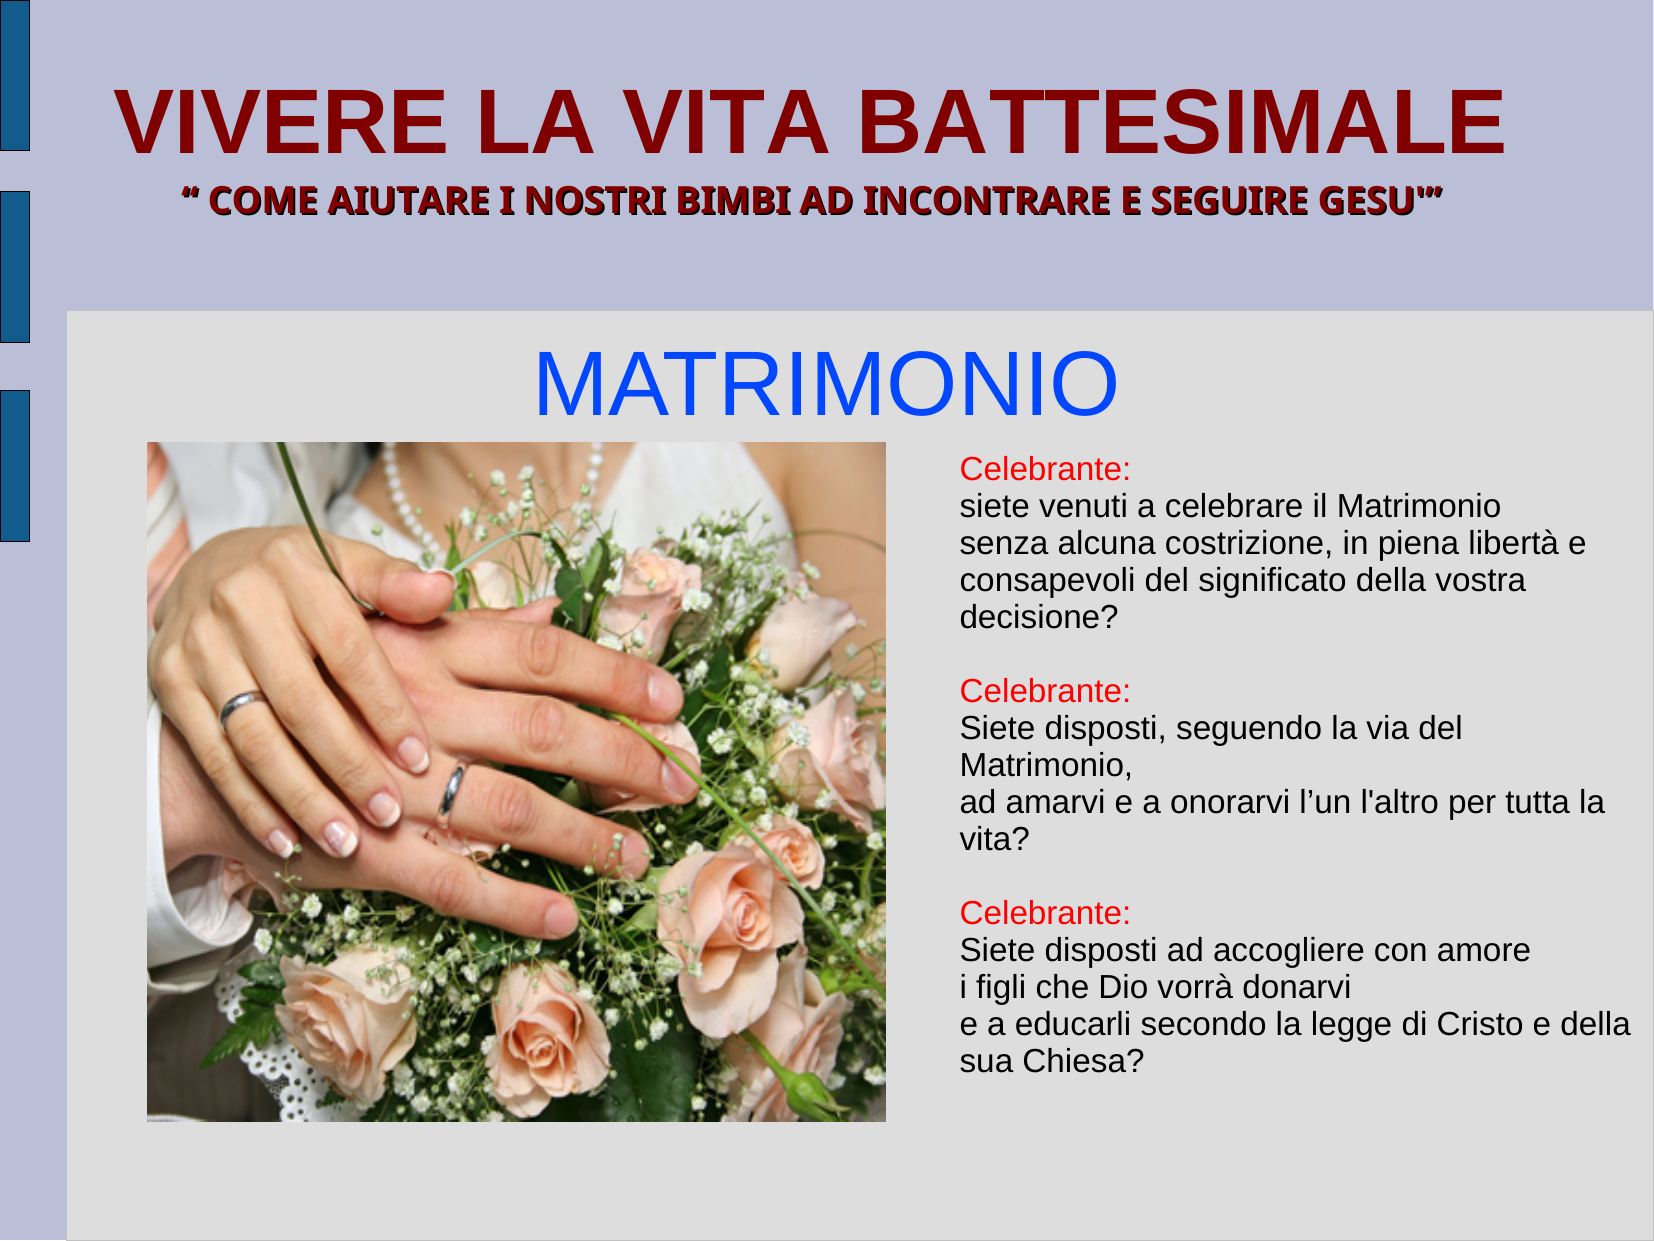

# VIVERE LA VITA BATTESIMALE “ COME AIUTARE I NOSTRI BIMBI AD INCONTRARE E SEGUIRE GESU'”
MATRIMONIO
Celebrante:
siete venuti a celebrare il Matrimonio
senza alcuna costrizione, in piena libertà e consapevoli del significato della vostra decisione?
Celebrante:
Siete disposti, seguendo la via del Matrimonio,
ad amarvi e a onorarvi l’un l'altro per tutta la vita?
Celebrante:
Siete disposti ad accogliere con amore
i figli che Dio vorrà donarvi
e a educarli secondo la legge di Cristo e della sua Chiesa?